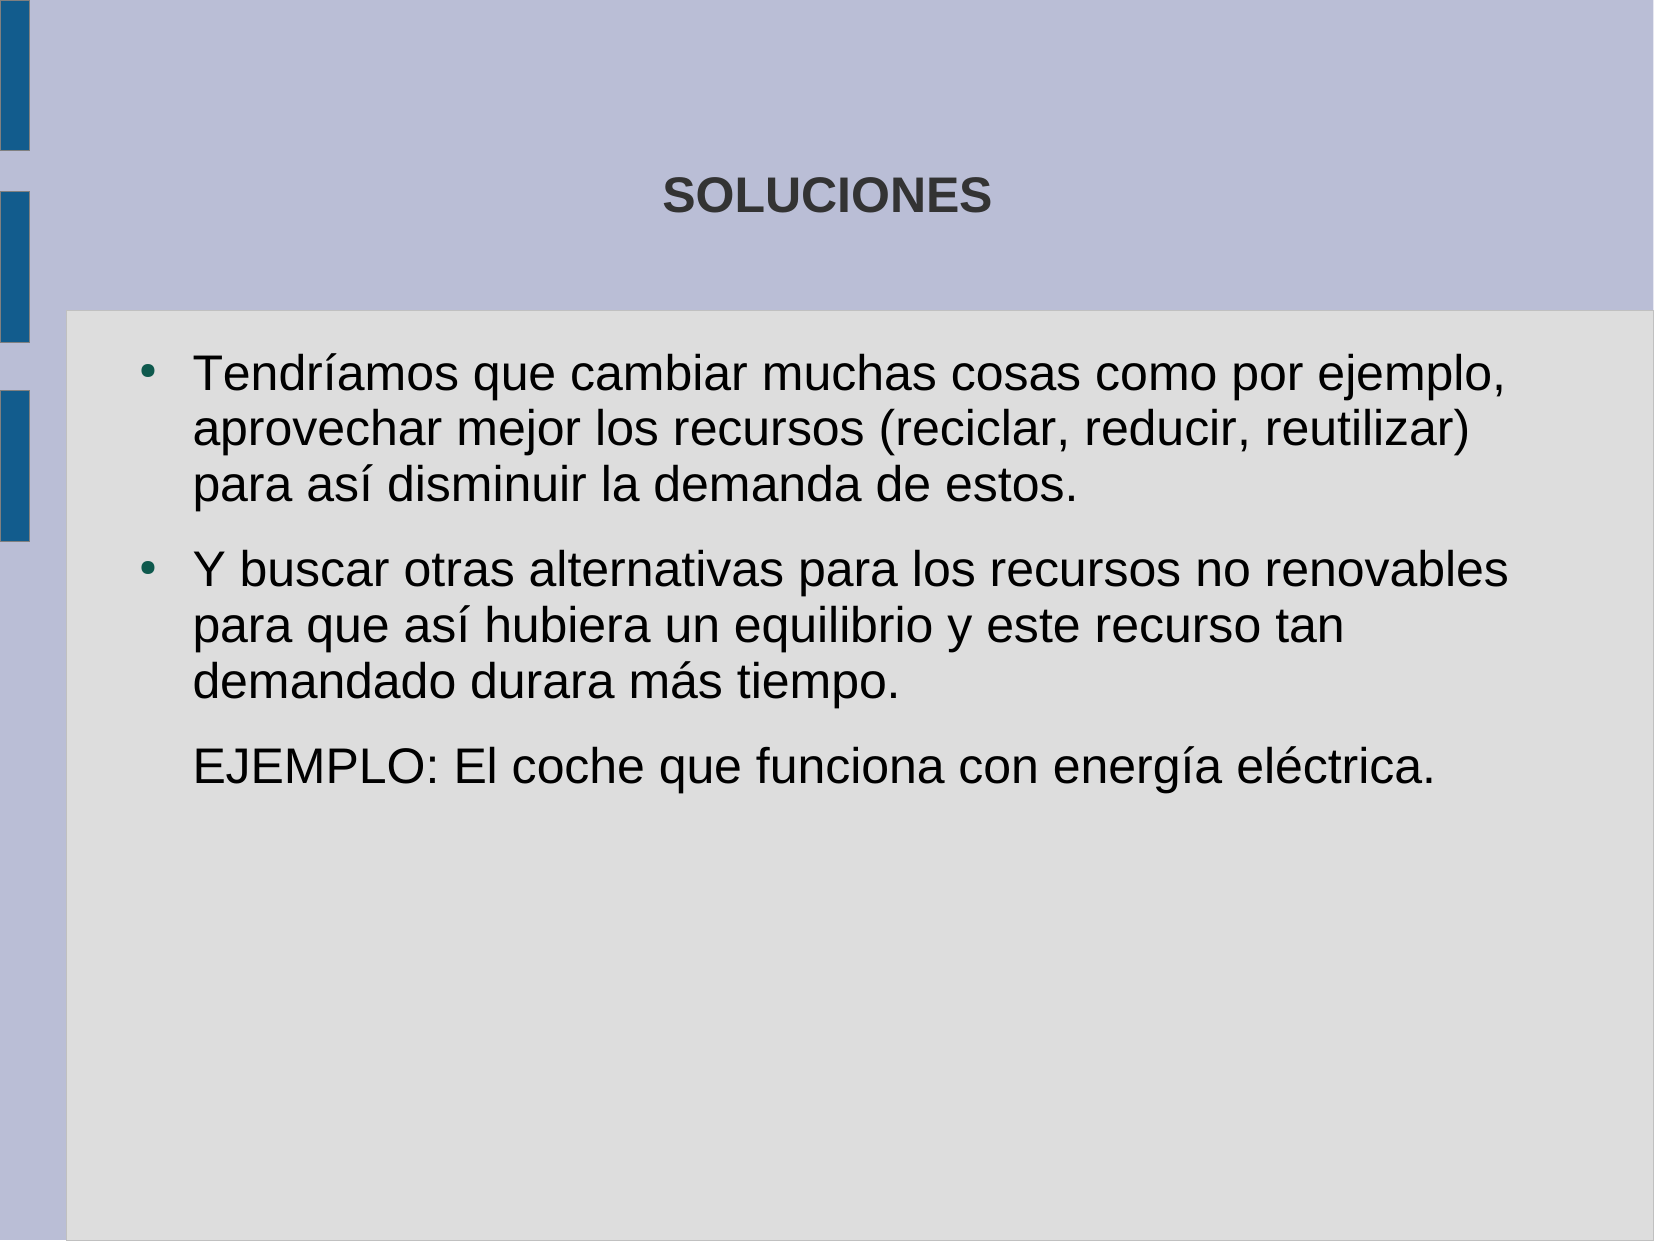

# SOLUCIONES
Tendríamos que cambiar muchas cosas como por ejemplo, aprovechar mejor los recursos (reciclar, reducir, reutilizar) para así disminuir la demanda de estos.
Y buscar otras alternativas para los recursos no renovables para que así hubiera un equilibrio y este recurso tan demandado durara más tiempo.
EJEMPLO: El coche que funciona con energía eléctrica.